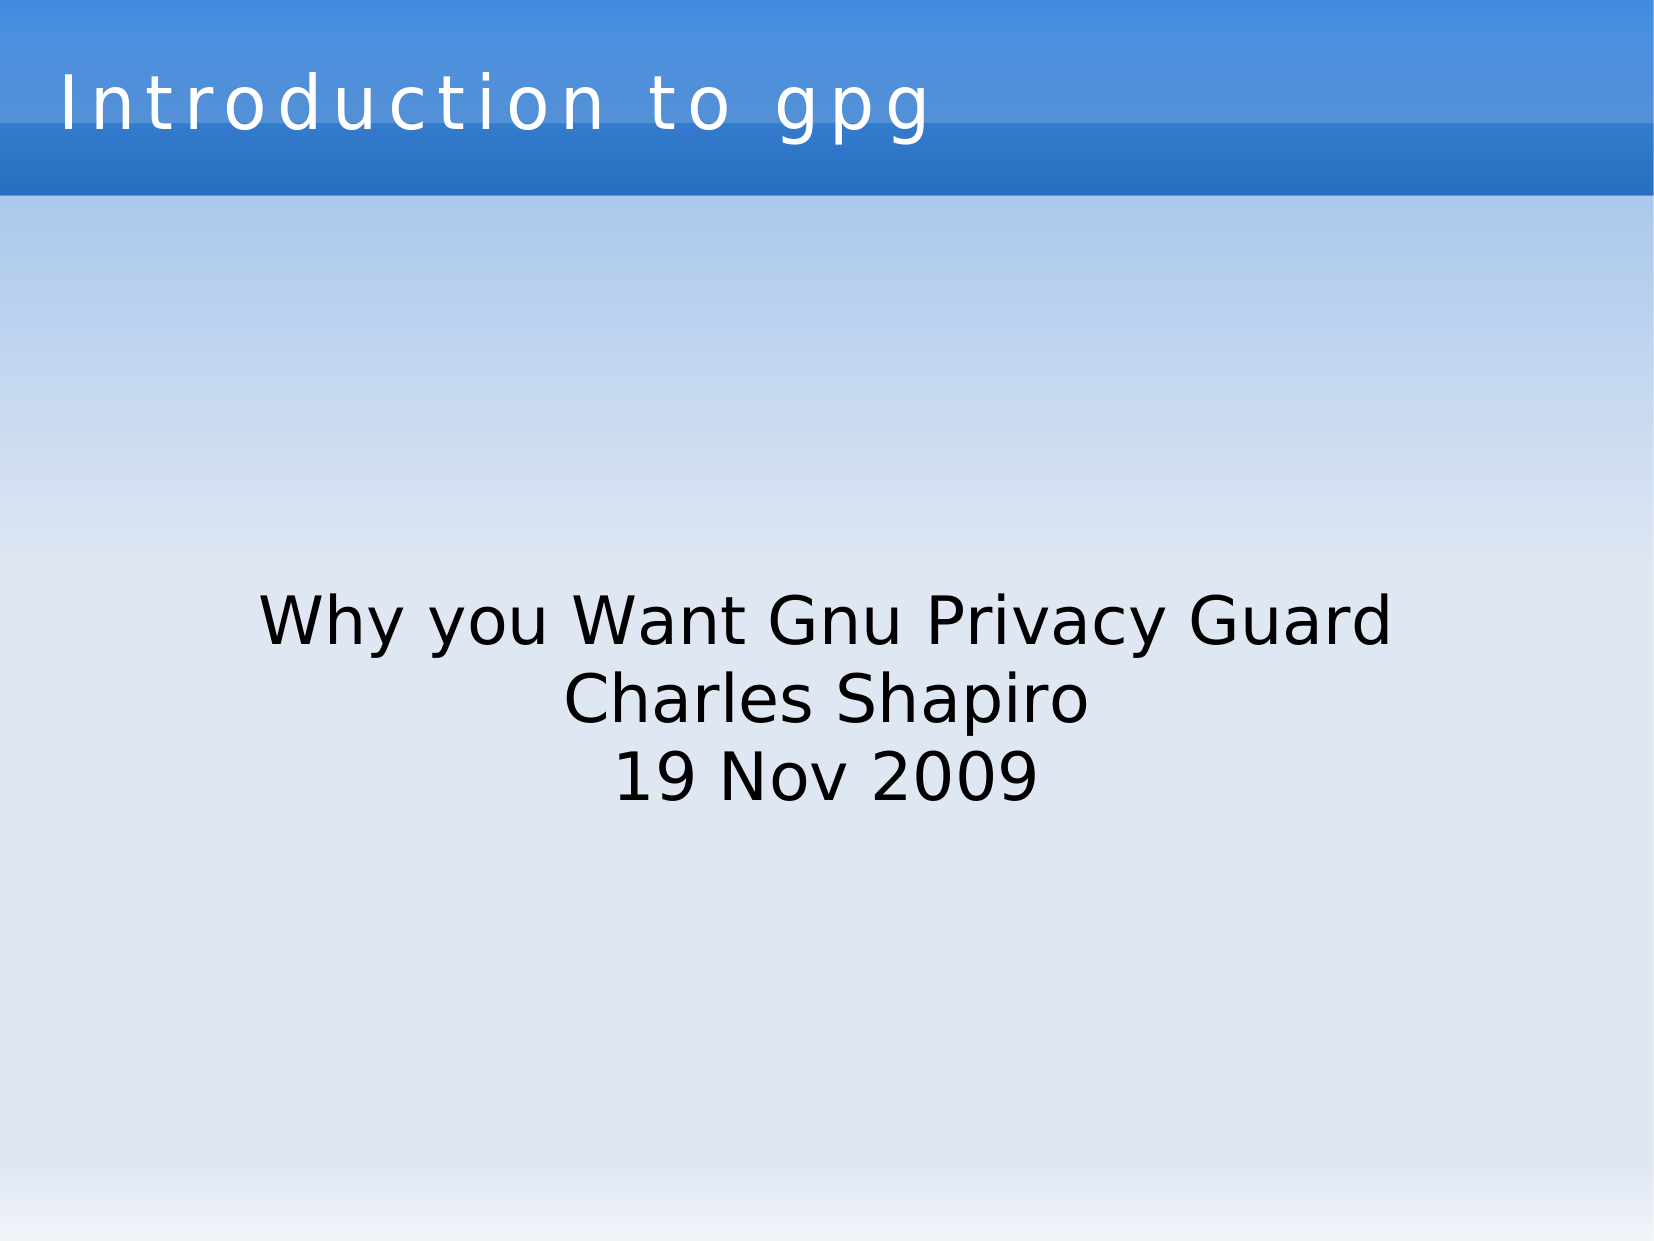

# Introduction to gpg
Why you Want Gnu Privacy Guard
Charles Shapiro
19 Nov 2009